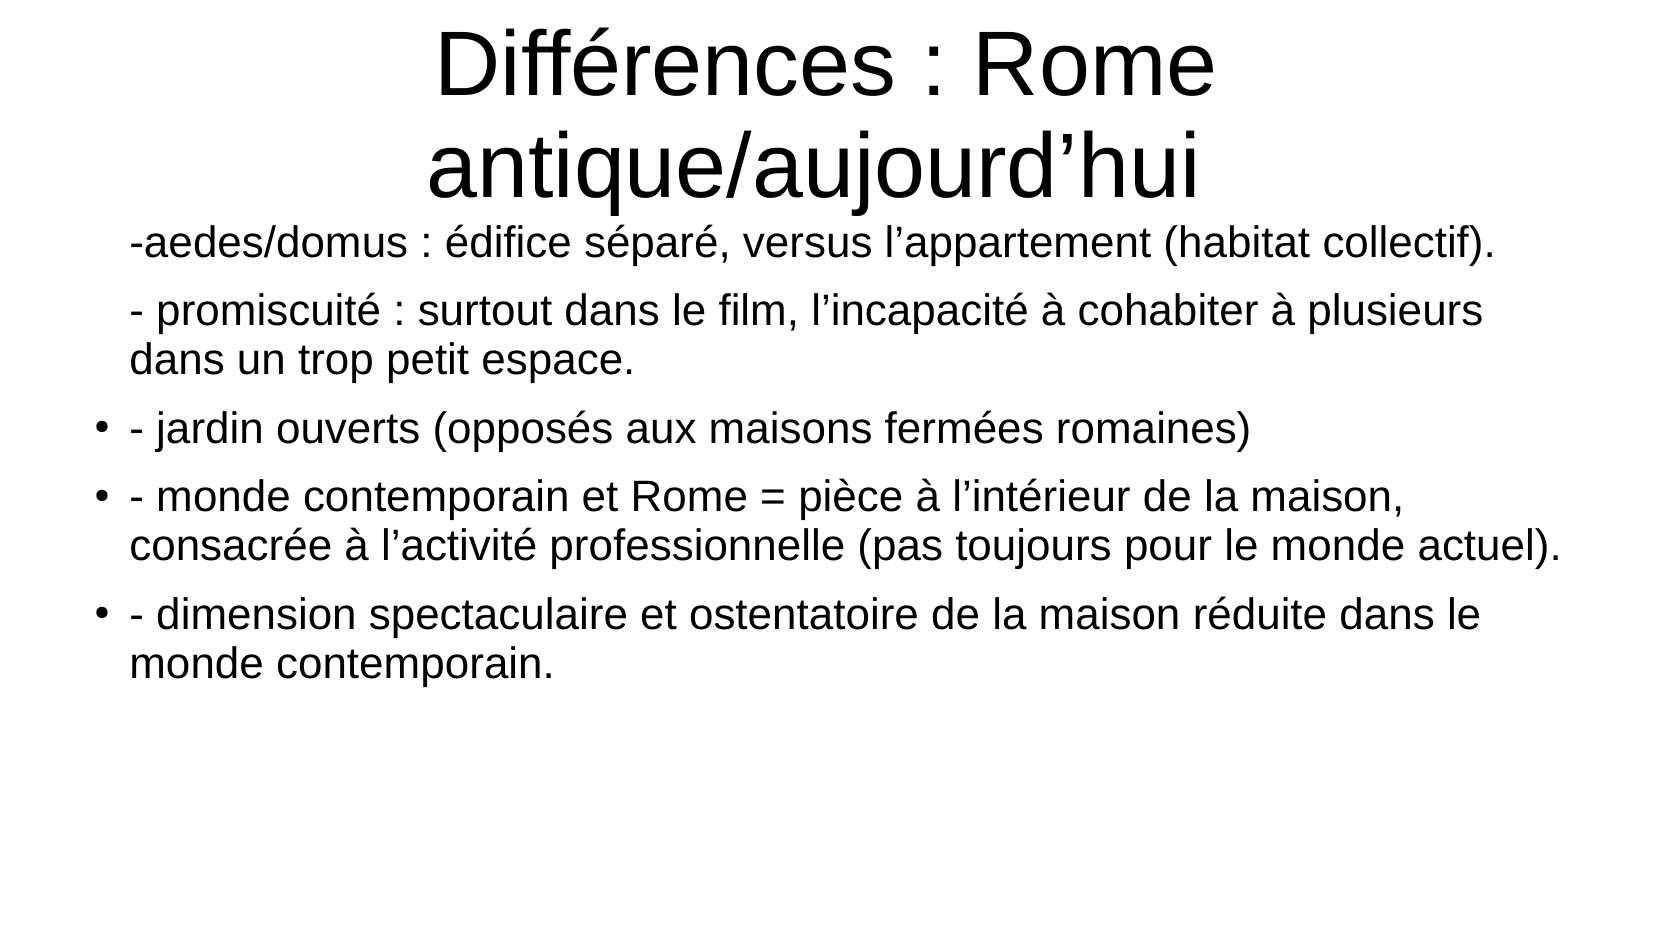

# Différences : Rome antique/aujourd’hui
-aedes/domus : édifice séparé, versus l’appartement (habitat collectif).
- promiscuité : surtout dans le film, l’incapacité à cohabiter à plusieurs dans un trop petit espace.
- jardin ouverts (opposés aux maisons fermées romaines)
- monde contemporain et Rome = pièce à l’intérieur de la maison, consacrée à l’activité professionnelle (pas toujours pour le monde actuel).
- dimension spectaculaire et ostentatoire de la maison réduite dans le monde contemporain.